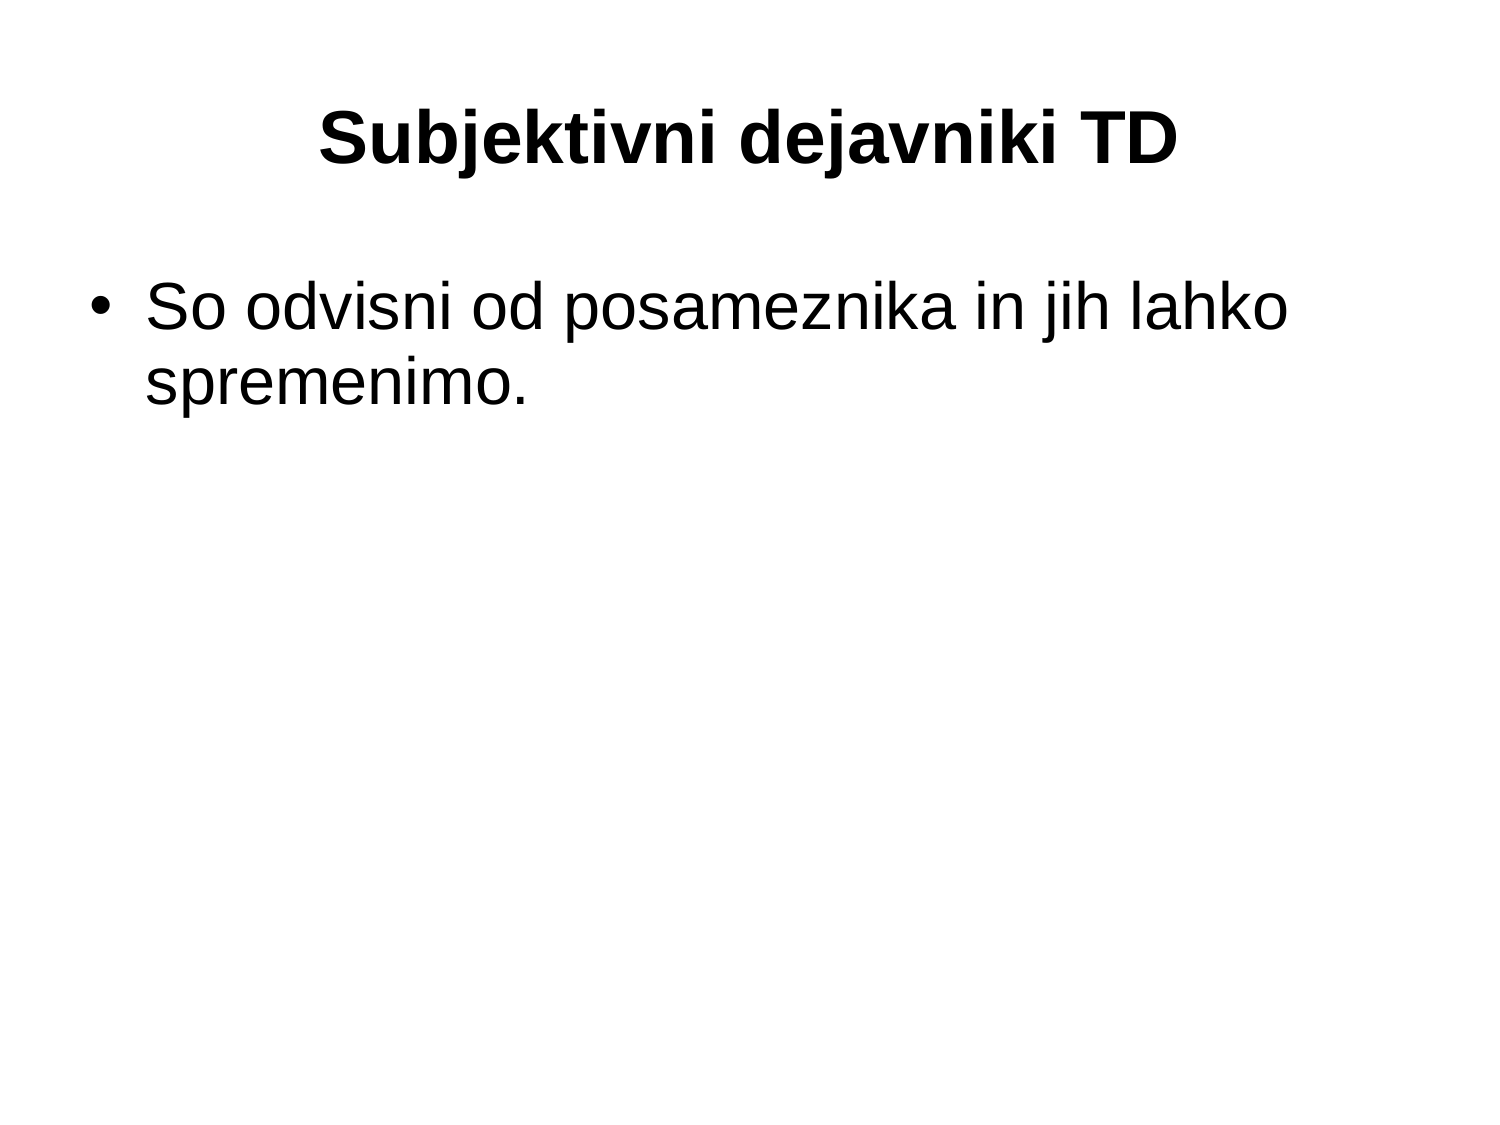

# Subjektivni dejavniki TD
So odvisni od posameznika in jih lahko spremenimo.